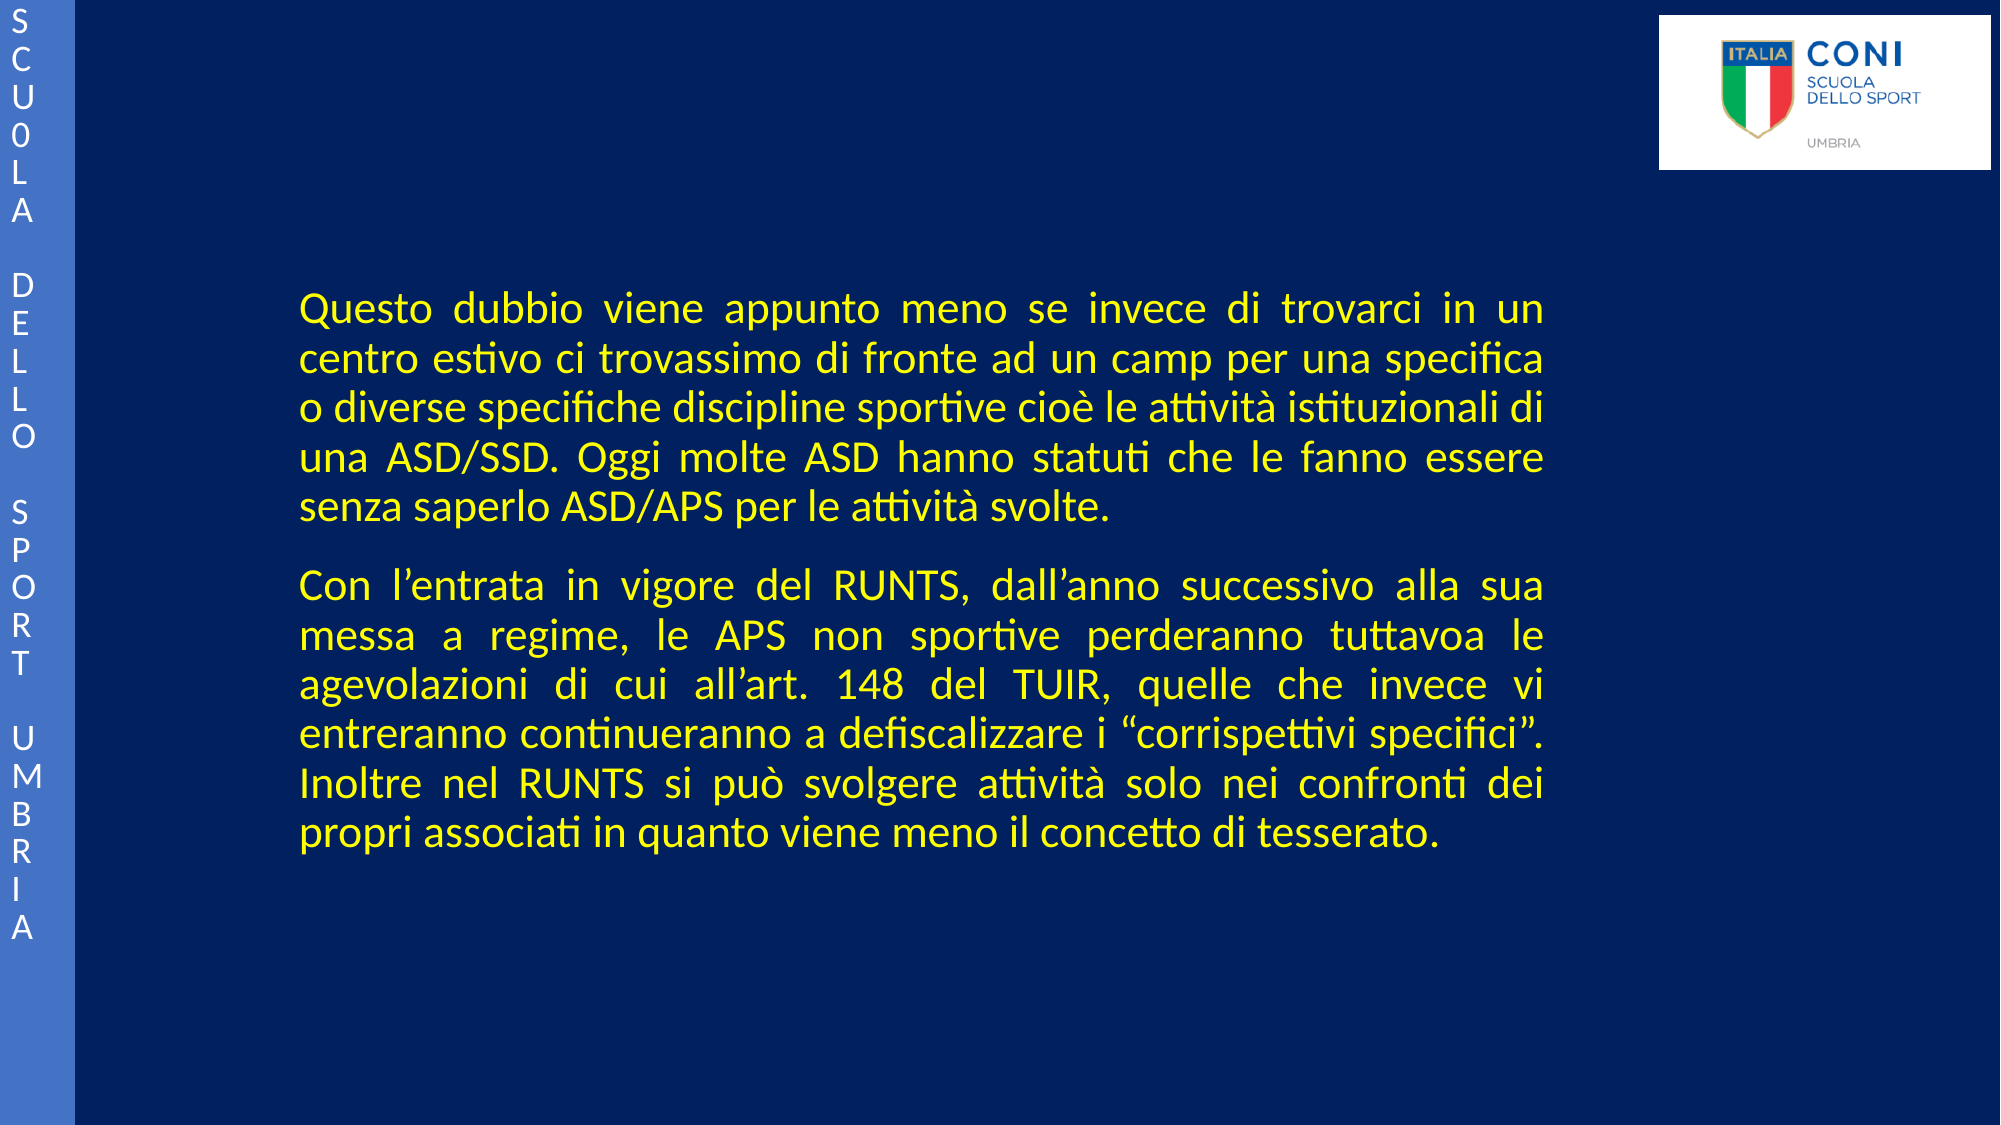

| S C U  0 L A D E L L O S P O R T U M B R I A |
| --- |
# Questo dubbio viene appunto meno se invece di trovarci in un centro estivo ci trovassimo di fronte ad un camp per una specifica o diverse specifiche discipline sportive cioè le attività istituzionali di una ASD/SSD. Oggi molte ASD hanno statuti che le fanno essere senza saperlo ASD/APS per le attività svolte.
Con l’entrata in vigore del RUNTS, dall’anno successivo alla sua messa a regime, le APS non sportive perderanno tuttavoa le agevolazioni di cui all’art. 148 del TUIR, quelle che invece vi entreranno continueranno a defiscalizzare i “corrispettivi specifici”. Inoltre nel RUNTS si può svolgere attività solo nei confronti dei propri associati in quanto viene meno il concetto di tesserato.